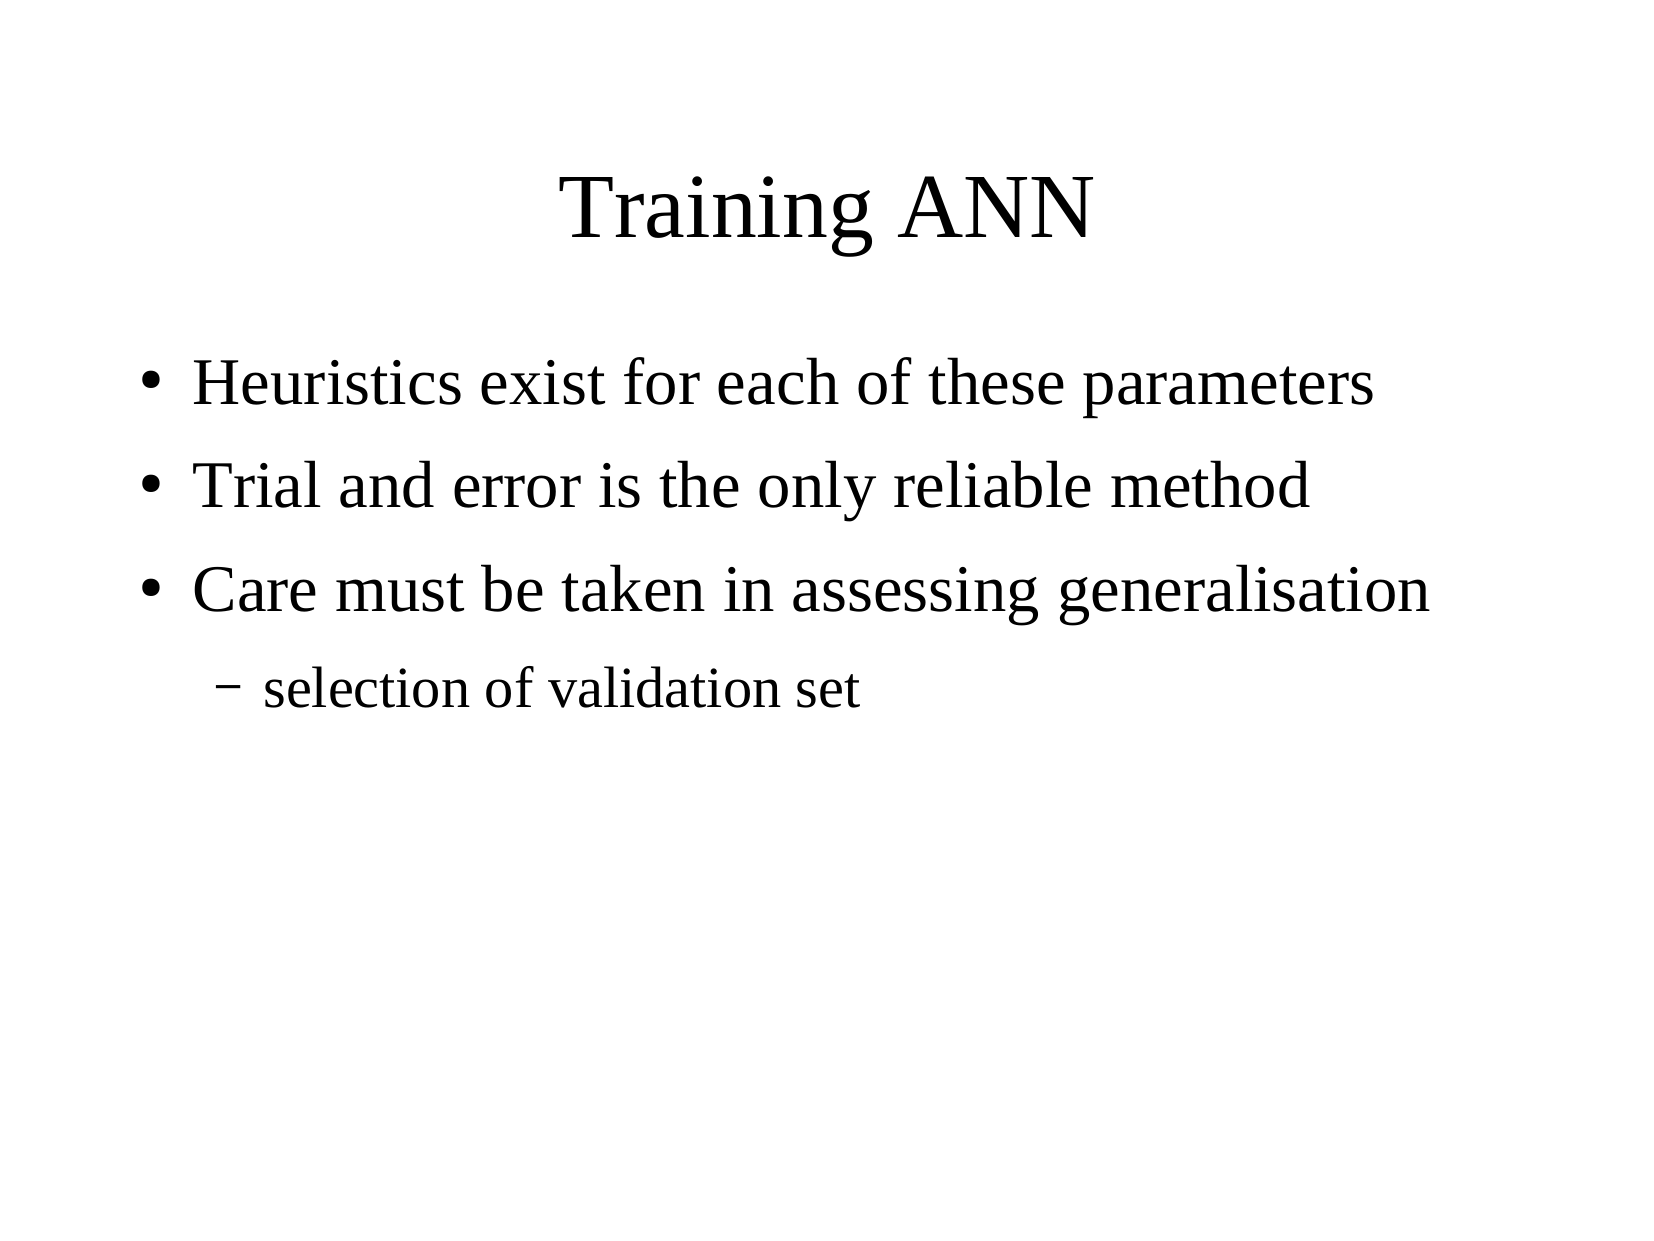

# Training ANN
Heuristics exist for each of these parameters
Trial and error is the only reliable method
Care must be taken in assessing generalisation
selection of validation set